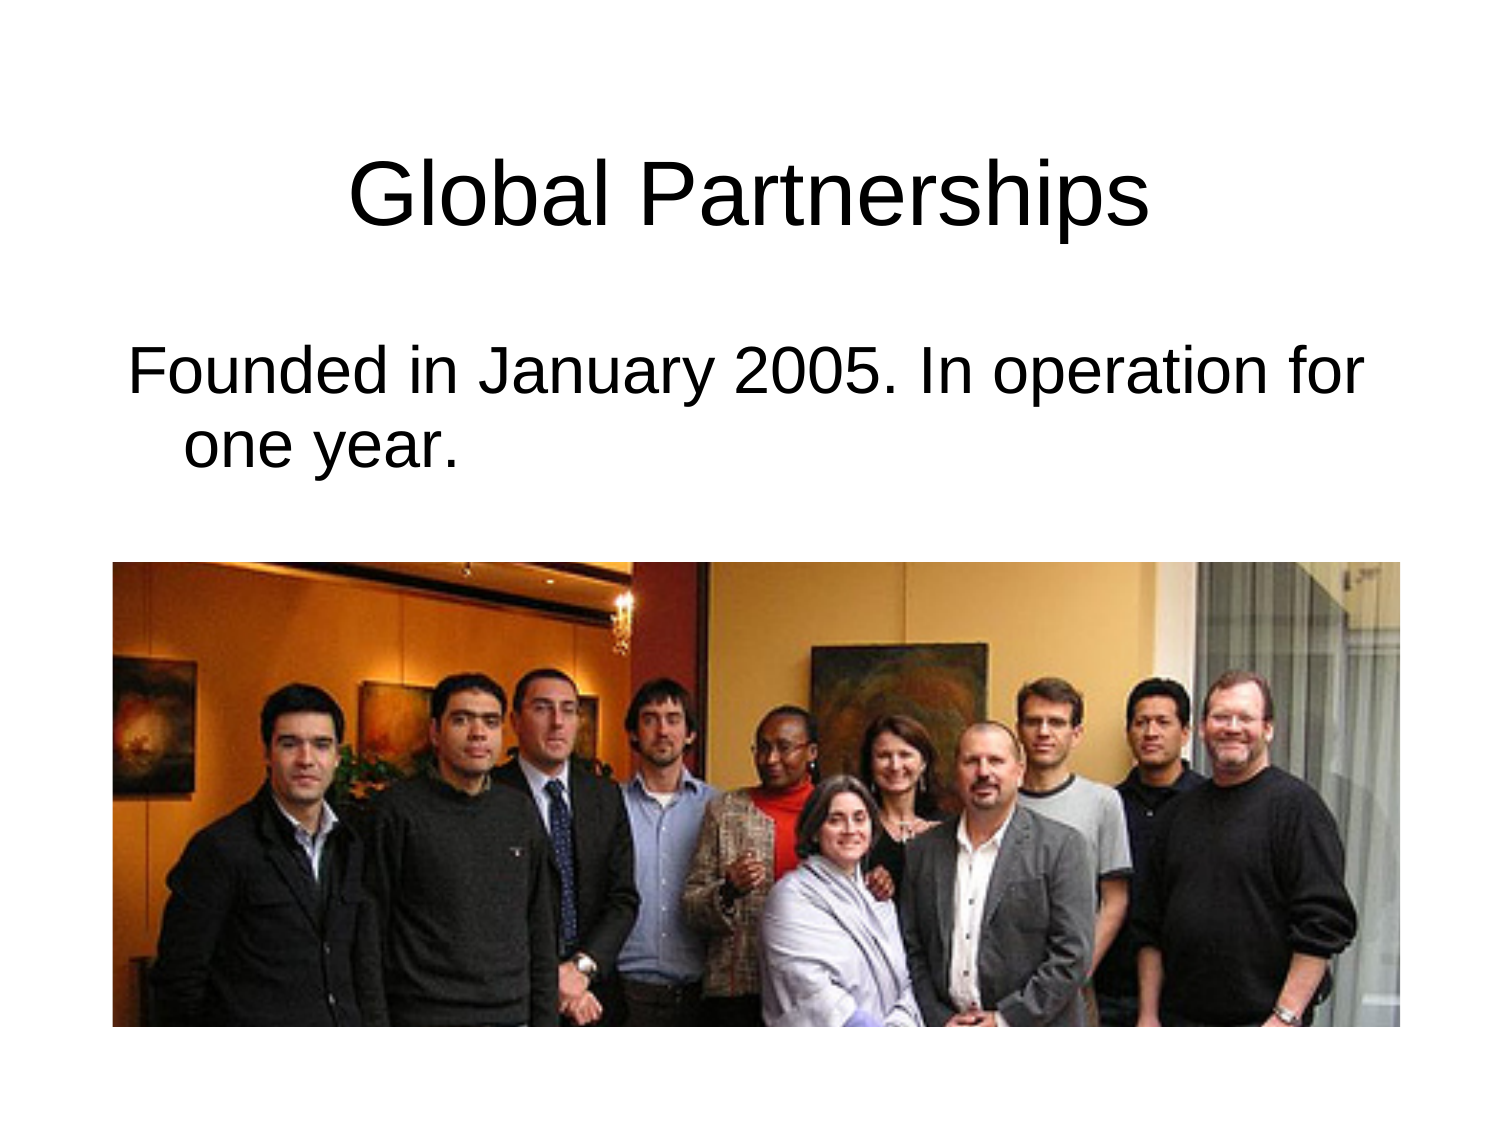

# Global Partnerships
Founded in January 2005. In operation for one year.